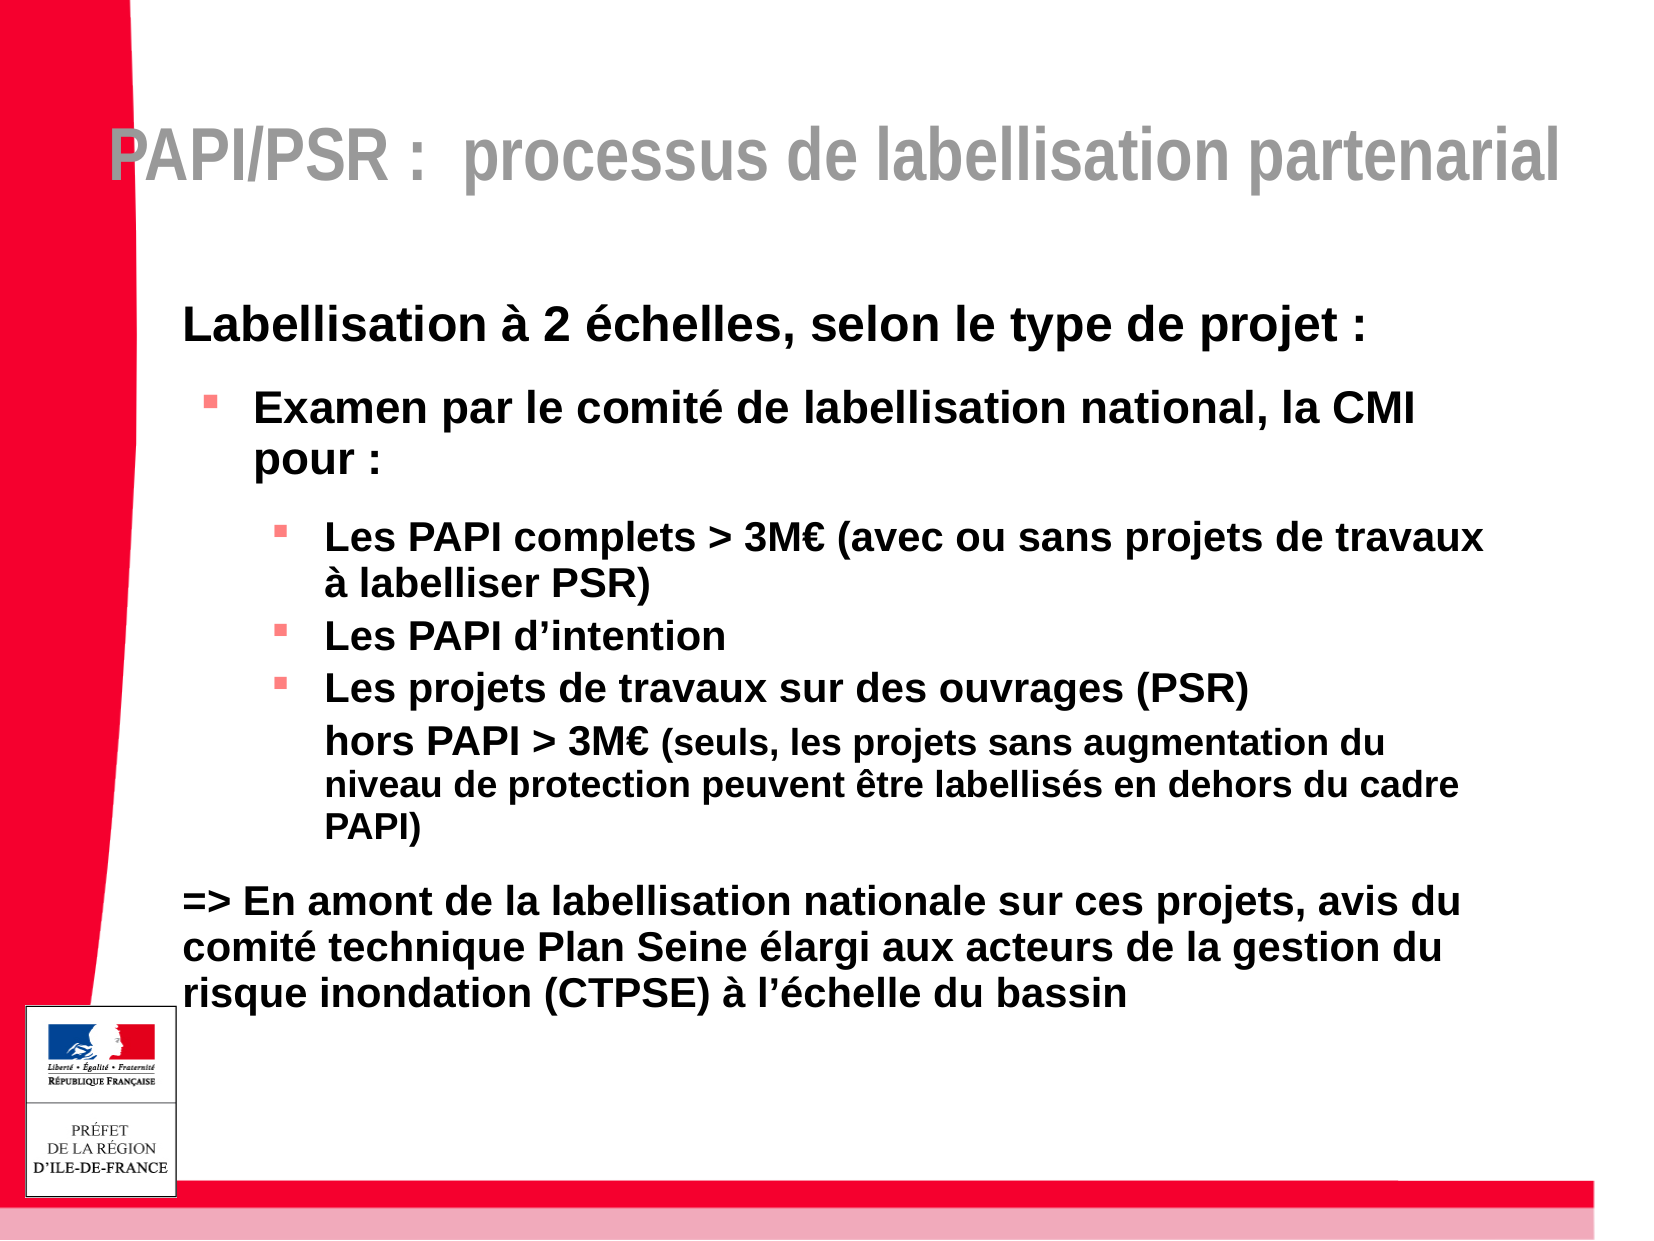

# PAPI/PSR : processus de labellisation partenarial
Labellisation à 2 échelles, selon le type de projet :
Examen par le comité de labellisation national, la CMI pour :
Les PAPI complets > 3M€ (avec ou sans projets de travaux à labelliser PSR)
Les PAPI d’intention
Les projets de travaux sur des ouvrages (PSR)
hors PAPI > 3M€ (seuls, les projets sans augmentation du niveau de protection peuvent être labellisés en dehors du cadre PAPI)
=> En amont de la labellisation nationale sur ces projets, avis du comité technique Plan Seine élargi aux acteurs de la gestion du risque inondation (CTPSE) à l’échelle du bassin